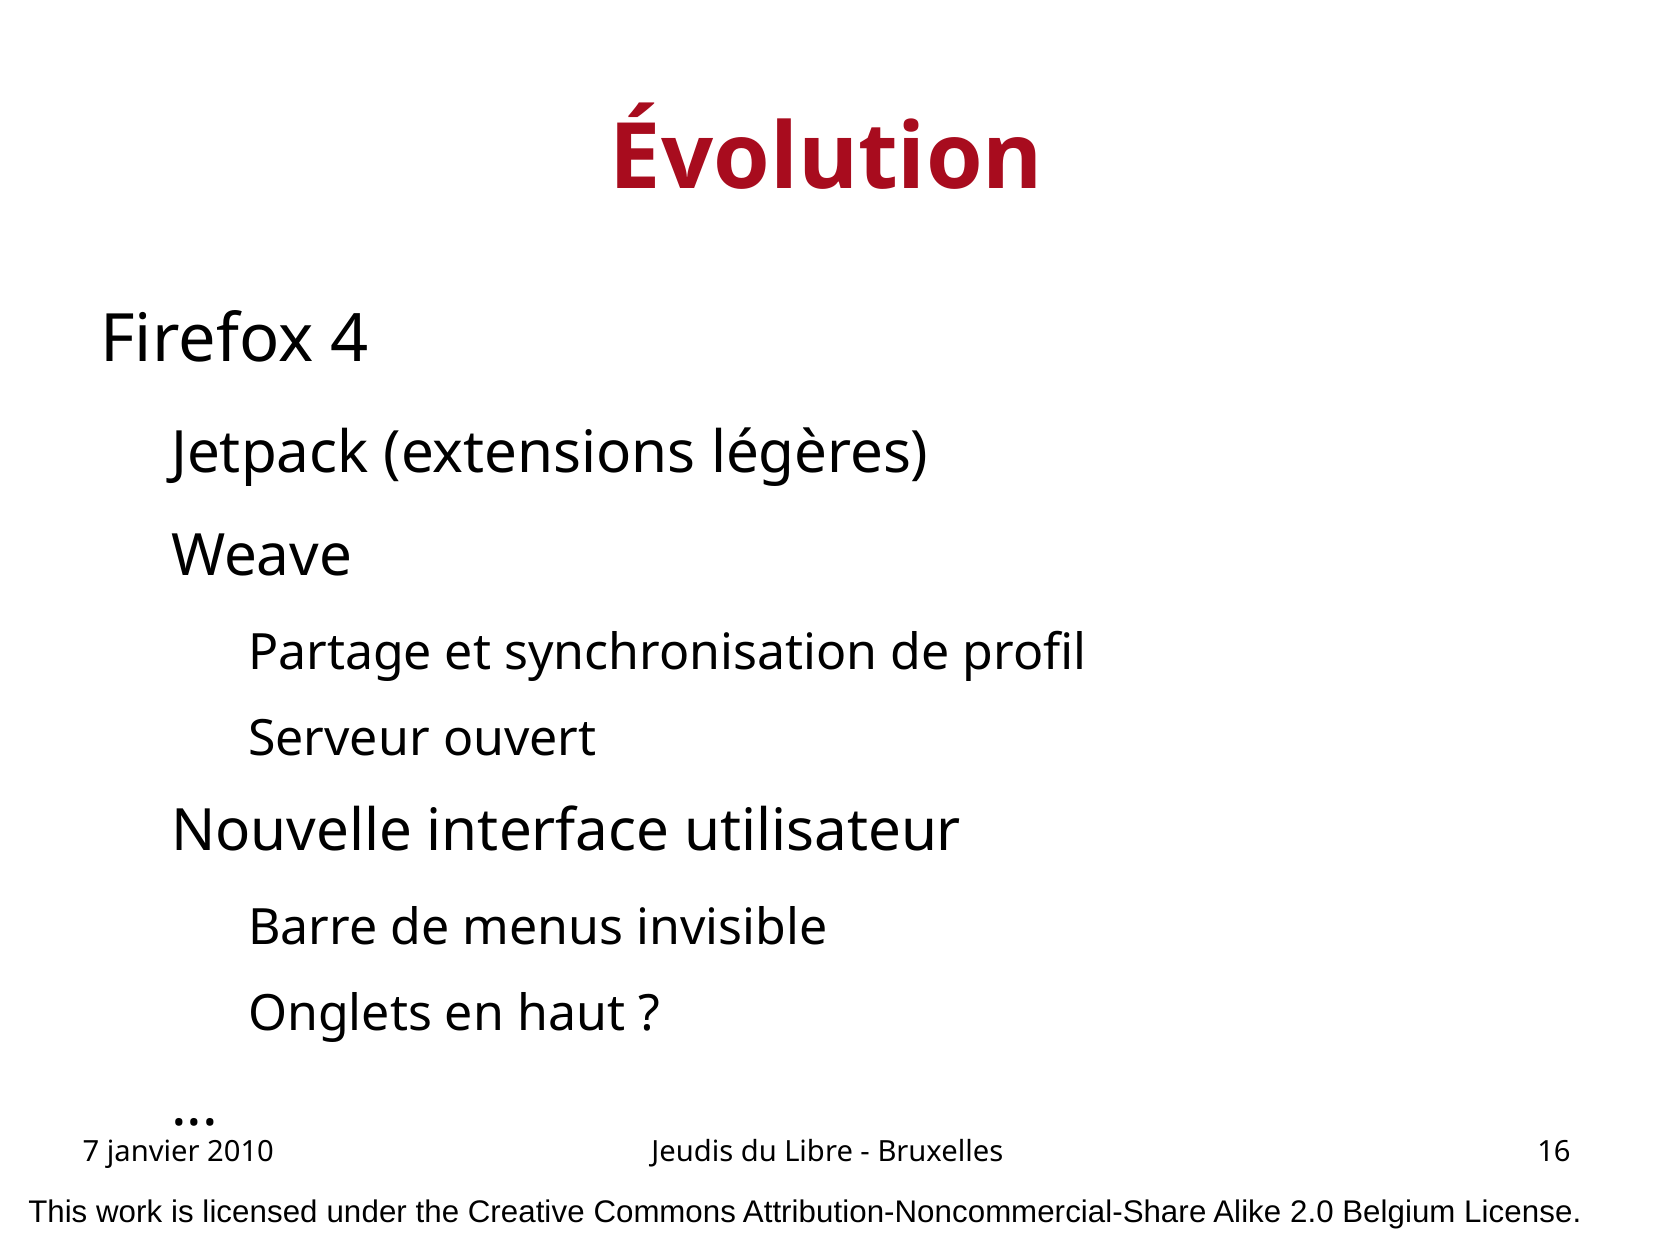

# Évolution
Firefox 4
Jetpack (extensions légères)
Weave
Partage et synchronisation de profil
Serveur ouvert
Nouvelle interface utilisateur
Barre de menus invisible
Onglets en haut ?
...
7 janvier 2010
Jeudis du Libre - Bruxelles
16
This work is licensed under the Creative Commons Attribution-Noncommercial-Share Alike 2.0 Belgium License.